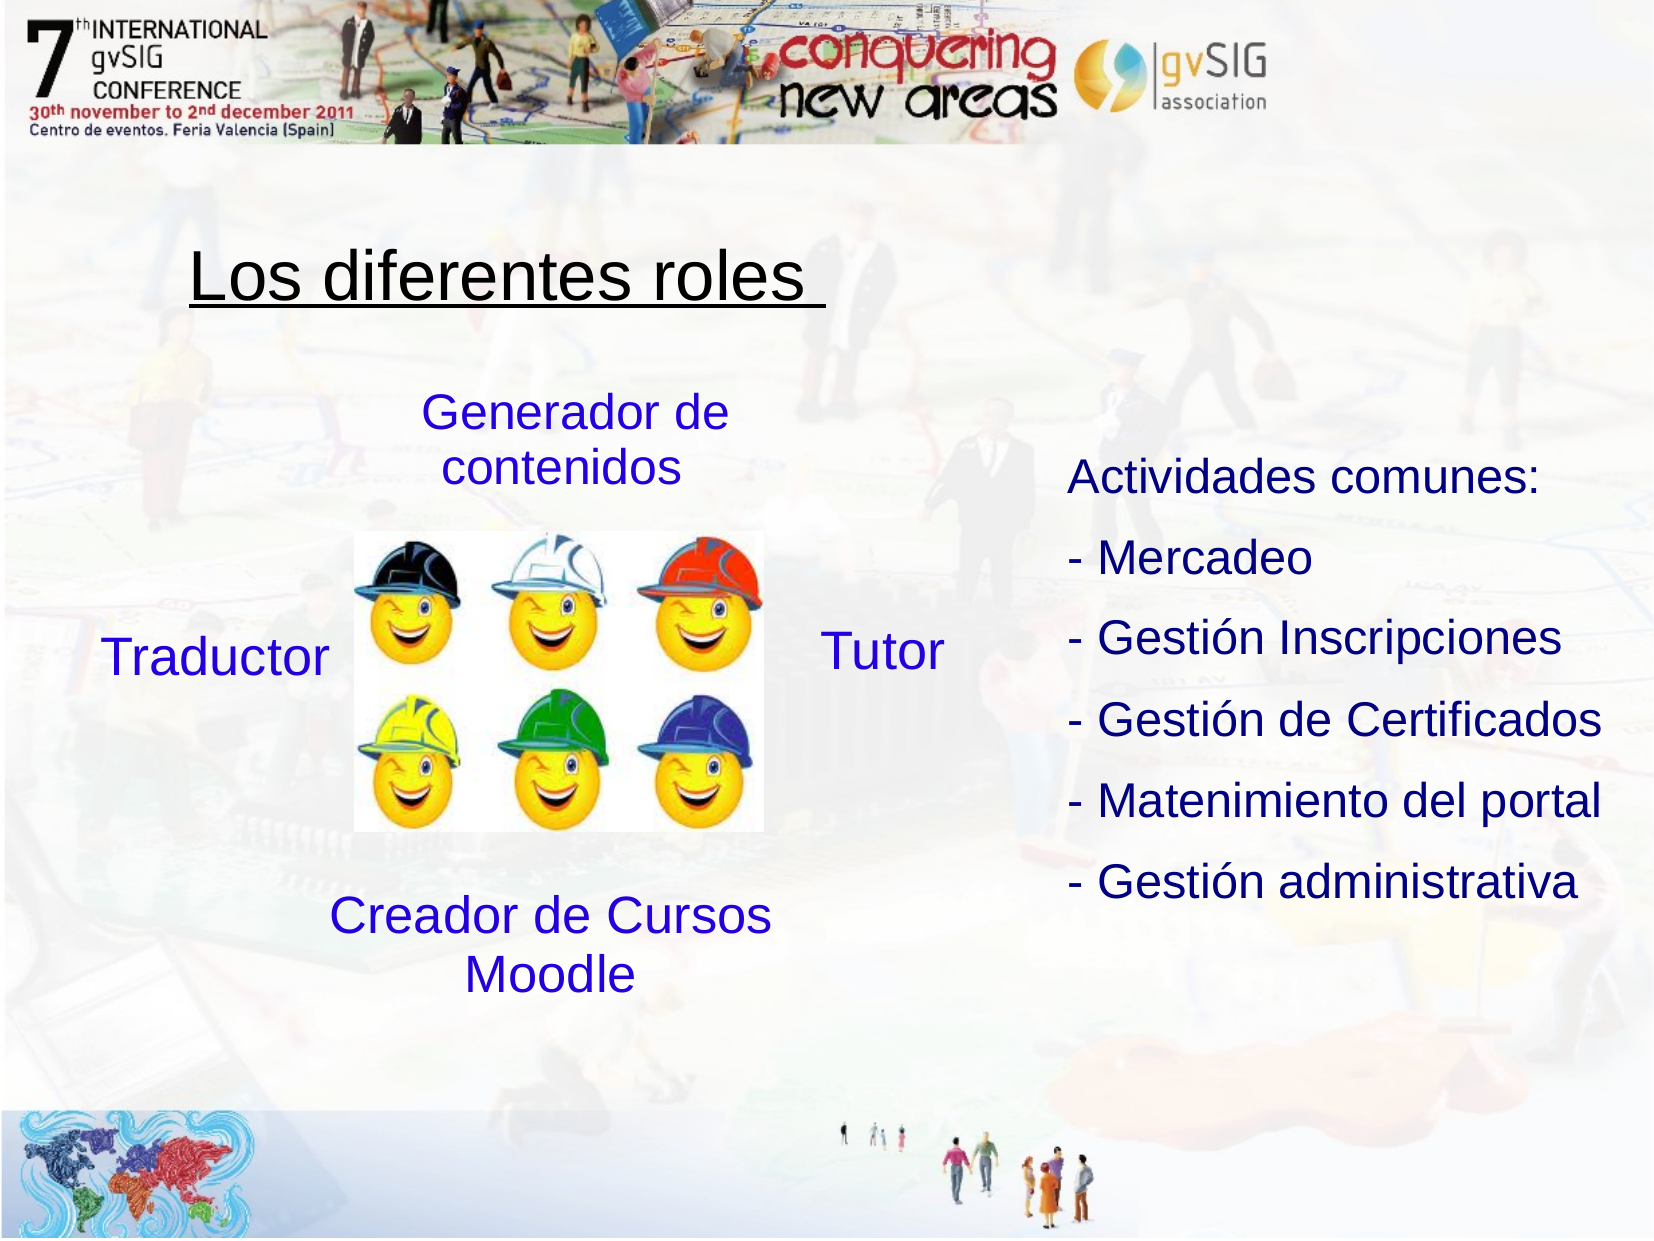

# Los diferentes roles
Generador de contenidos
Actividades comunes:
- Mercadeo
- Gestión Inscripciones
- Gestión de Certificados
- Matenimiento del portal
- Gestión administrativa
Tutor
Traductor
Creador de Cursos Moodle